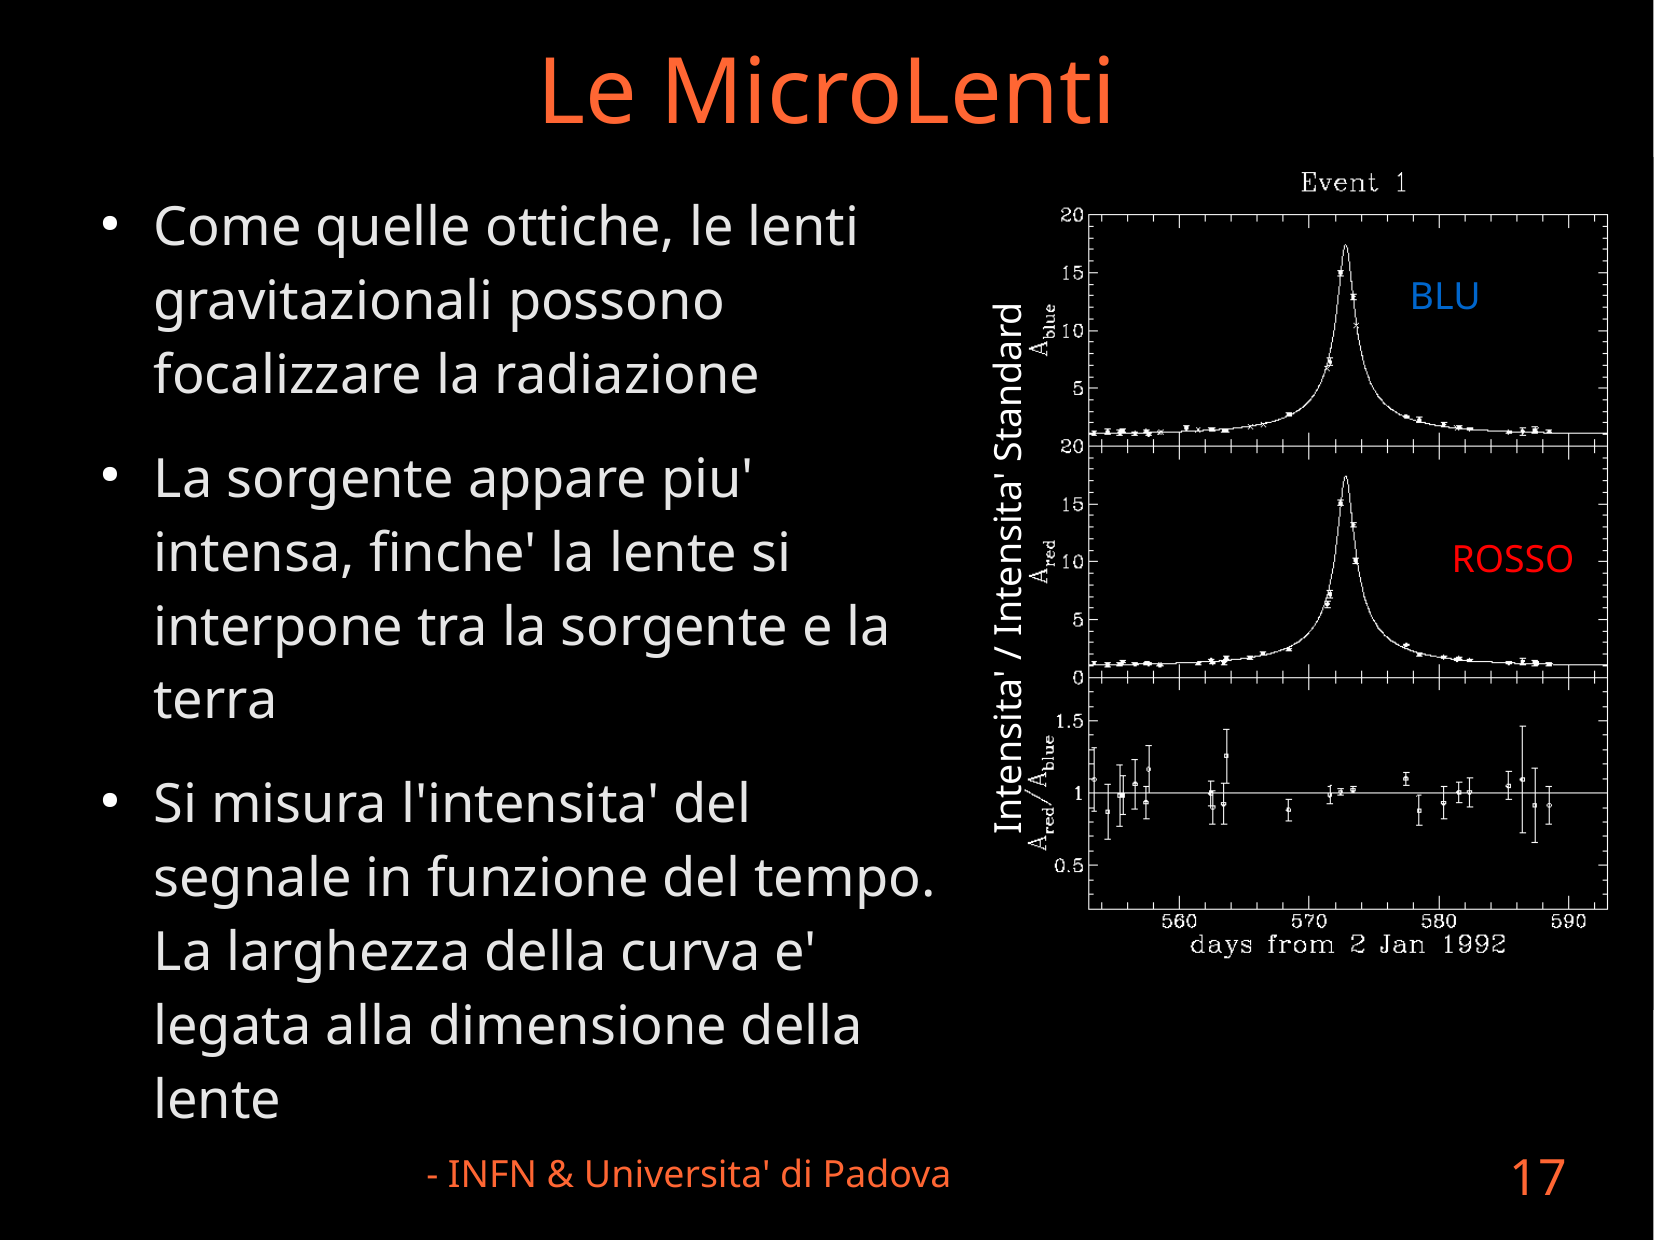

# Le MicroLenti
Come quelle ottiche, le lenti gravitazionali possono focalizzare la radiazione
La sorgente appare piu' intensa, finche' la lente si interpone tra la sorgente e la terra
Si misura l'intensita' del segnale in funzione del tempo. La larghezza della curva e' legata alla dimensione della lente
BLU
ROSSO
Intensita' / Intensita' Standard